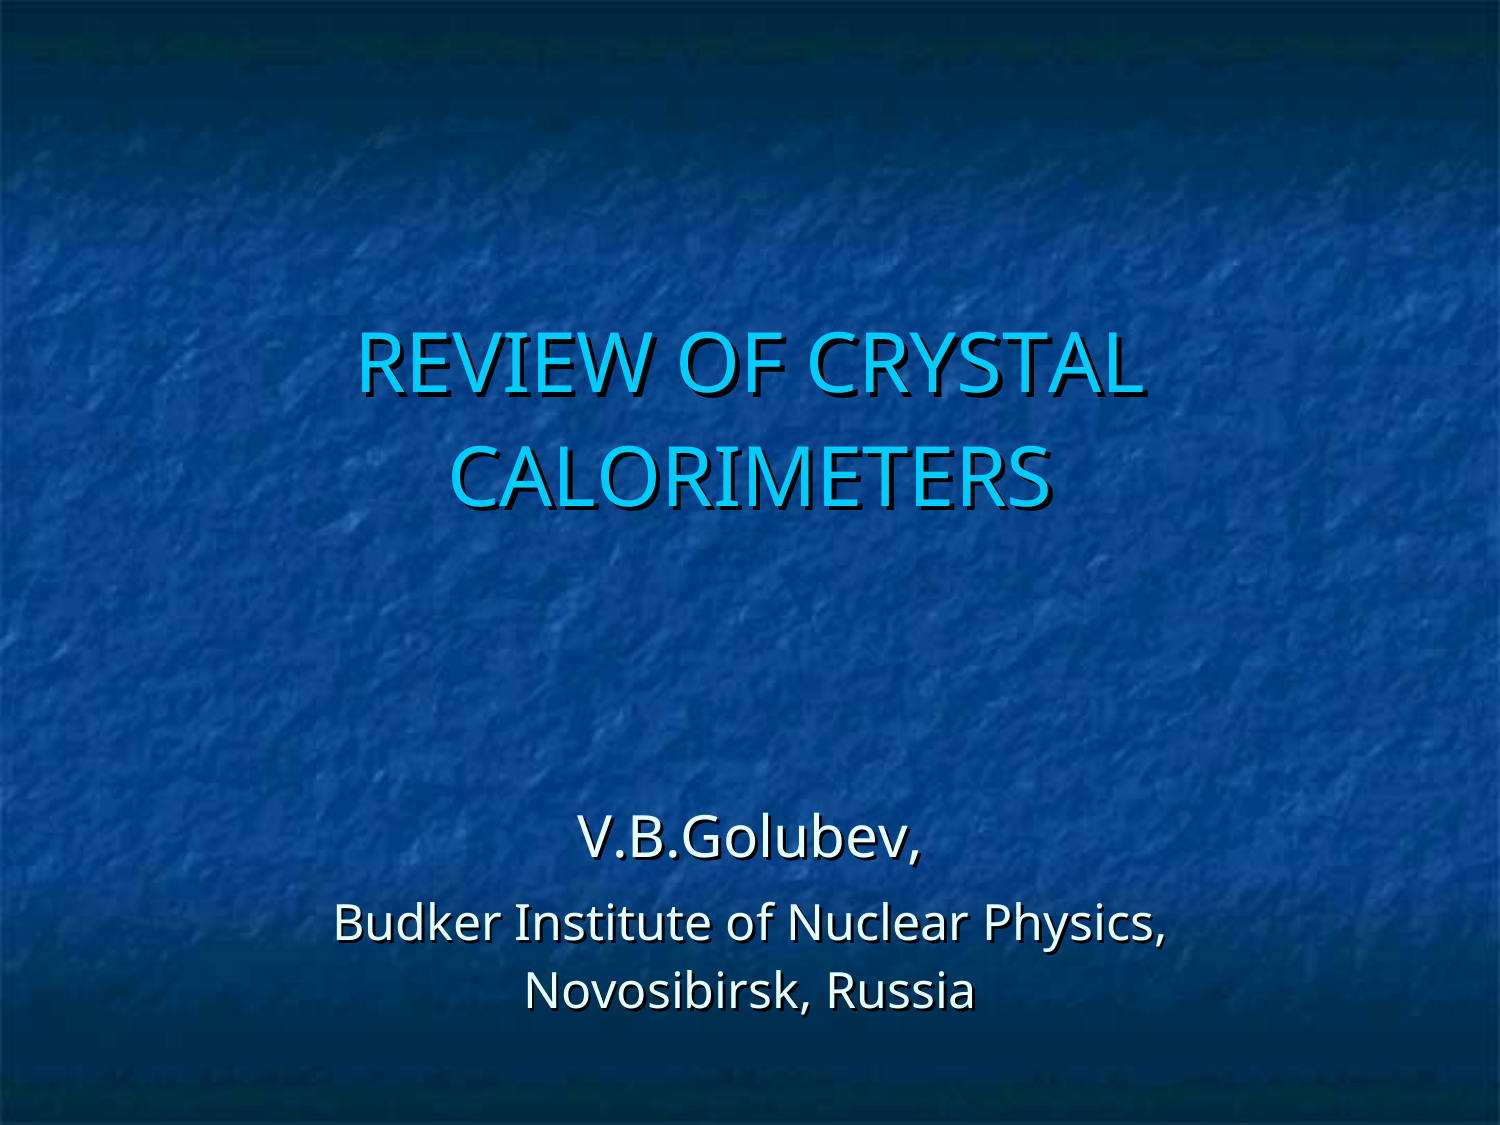

# REVIEW OF CRYSTAL CALORIMETERS
V.B.Golubev,
Budker Institute of Nuclear Physics, Novosibirsk, Russia